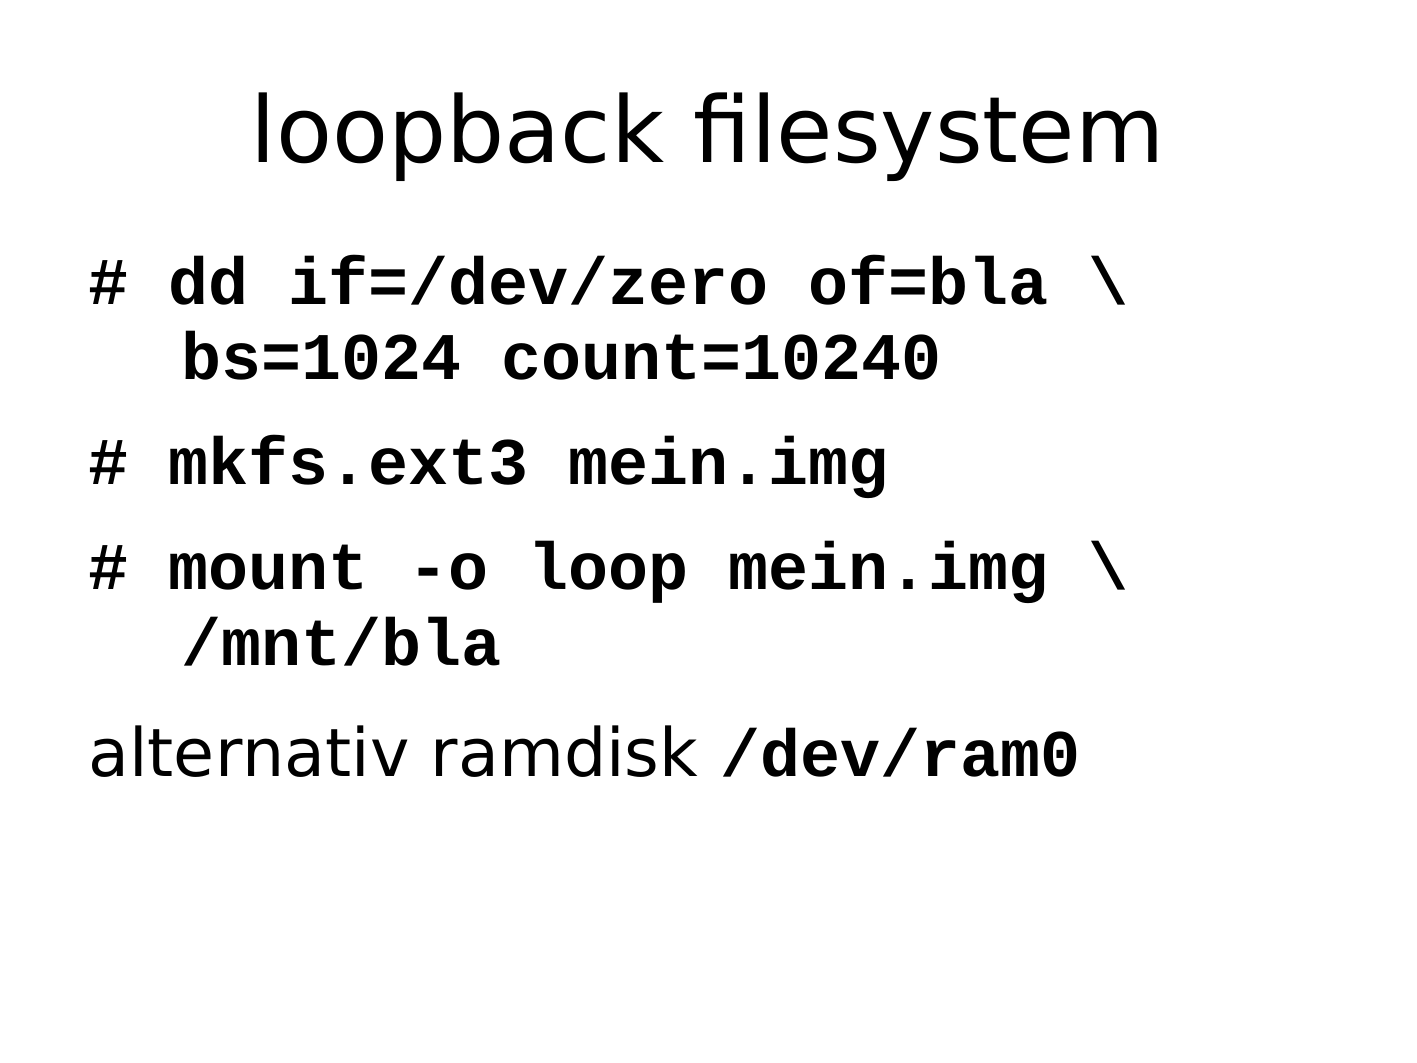

# loopback filesystem
# dd if=/dev/zero of=bla \ bs=1024 count=10240
# mkfs.ext3 mein.img
# mount -o loop mein.img \ /mnt/bla
alternativ ramdisk /dev/ram0